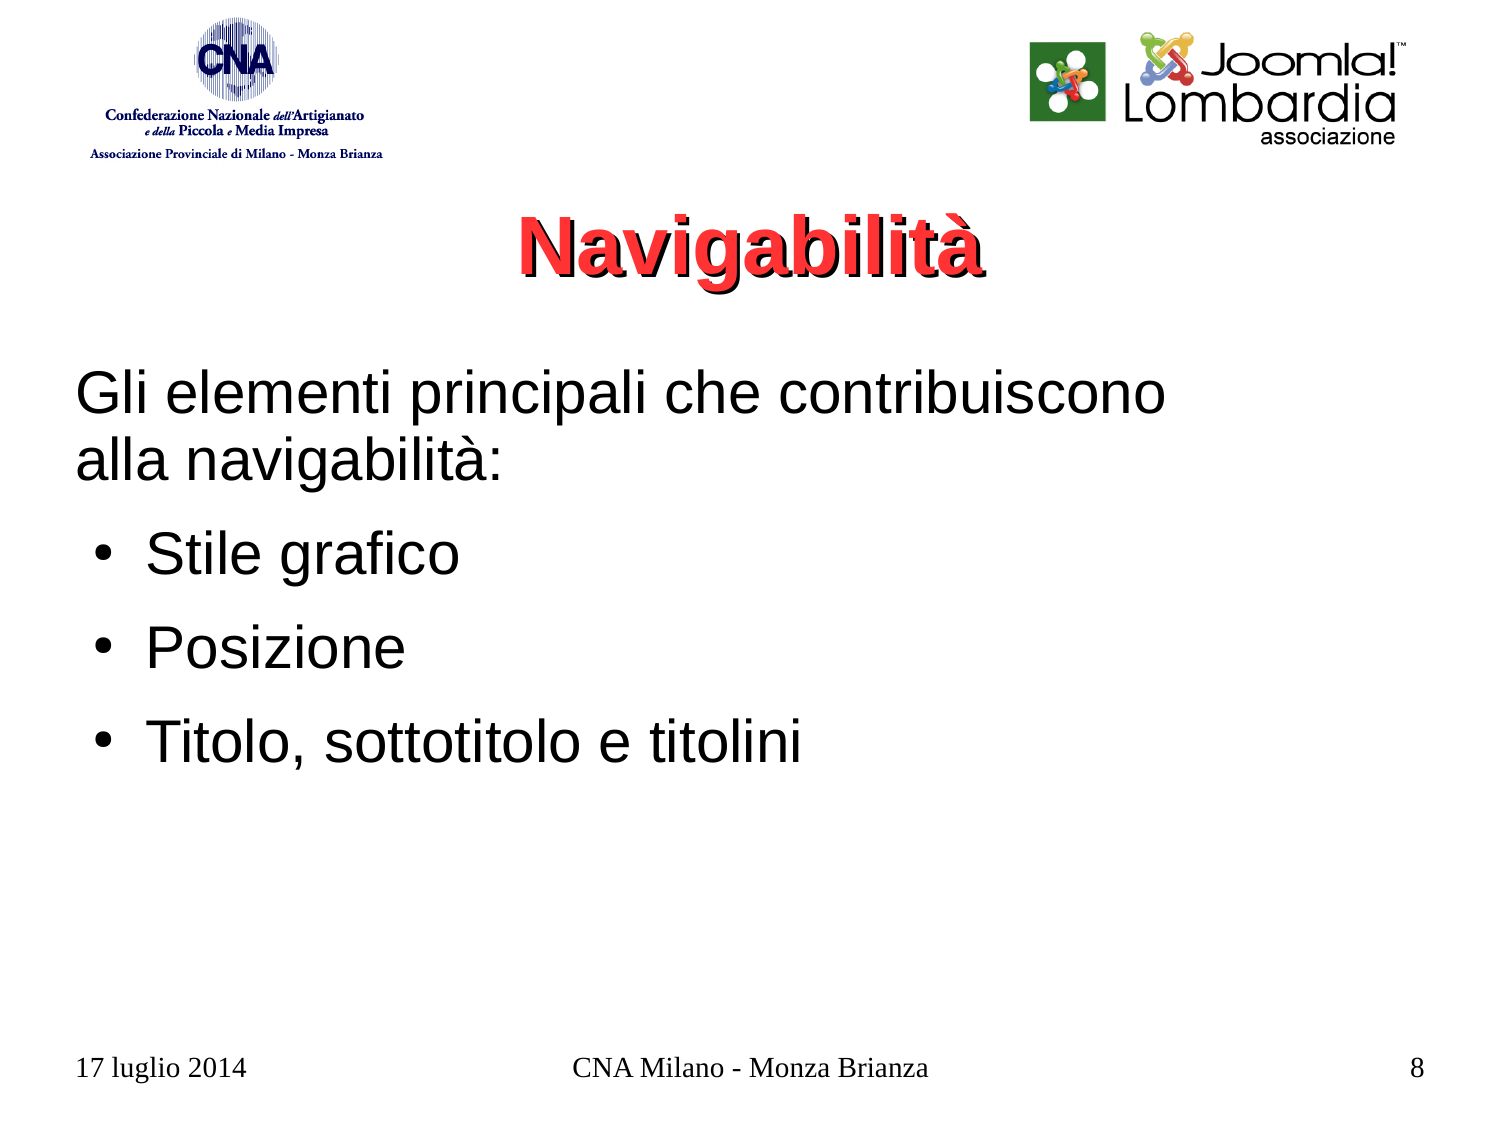

# Navigabilità
Gli elementi principali che contribuiscono
alla navigabilità:
Stile grafico
Posizione
Titolo, sottotitolo e titolini
17 luglio 2014
CNA Milano - Monza Brianza
8